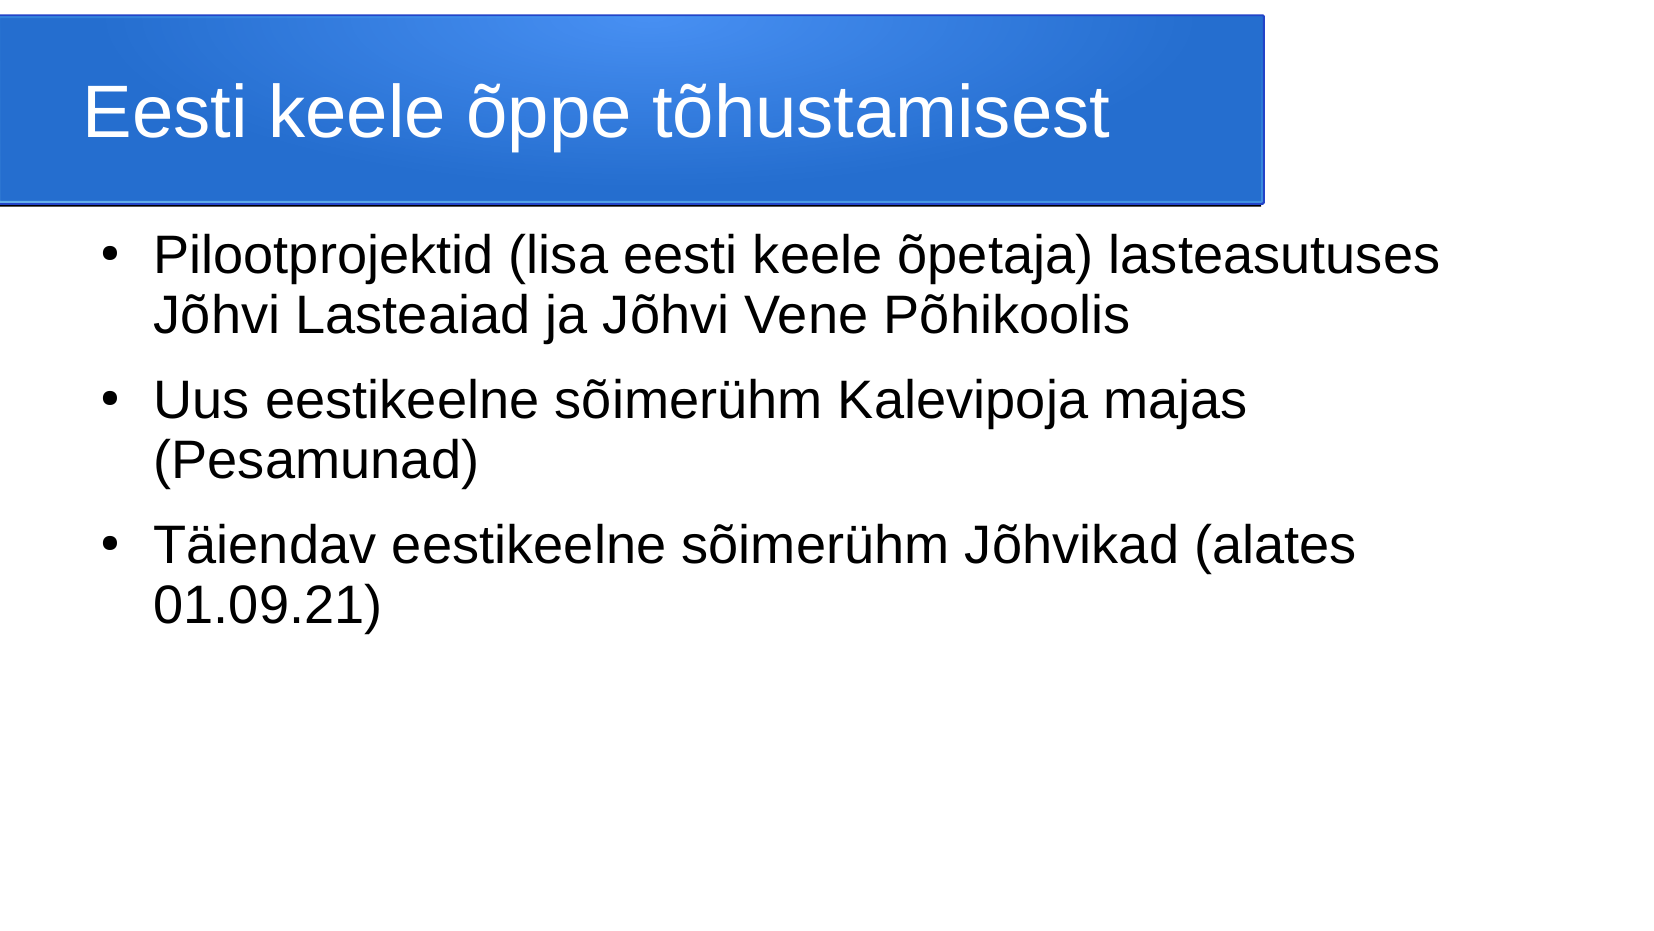

# Eesti keele õppe tõhustamisest
Pilootprojektid (lisa eesti keele õpetaja) lasteasutuses Jõhvi Lasteaiad ja Jõhvi Vene Põhikoolis
Uus eestikeelne sõimerühm Kalevipoja majas (Pesamunad)
Täiendav eestikeelne sõimerühm Jõhvikad (alates 01.09.21)